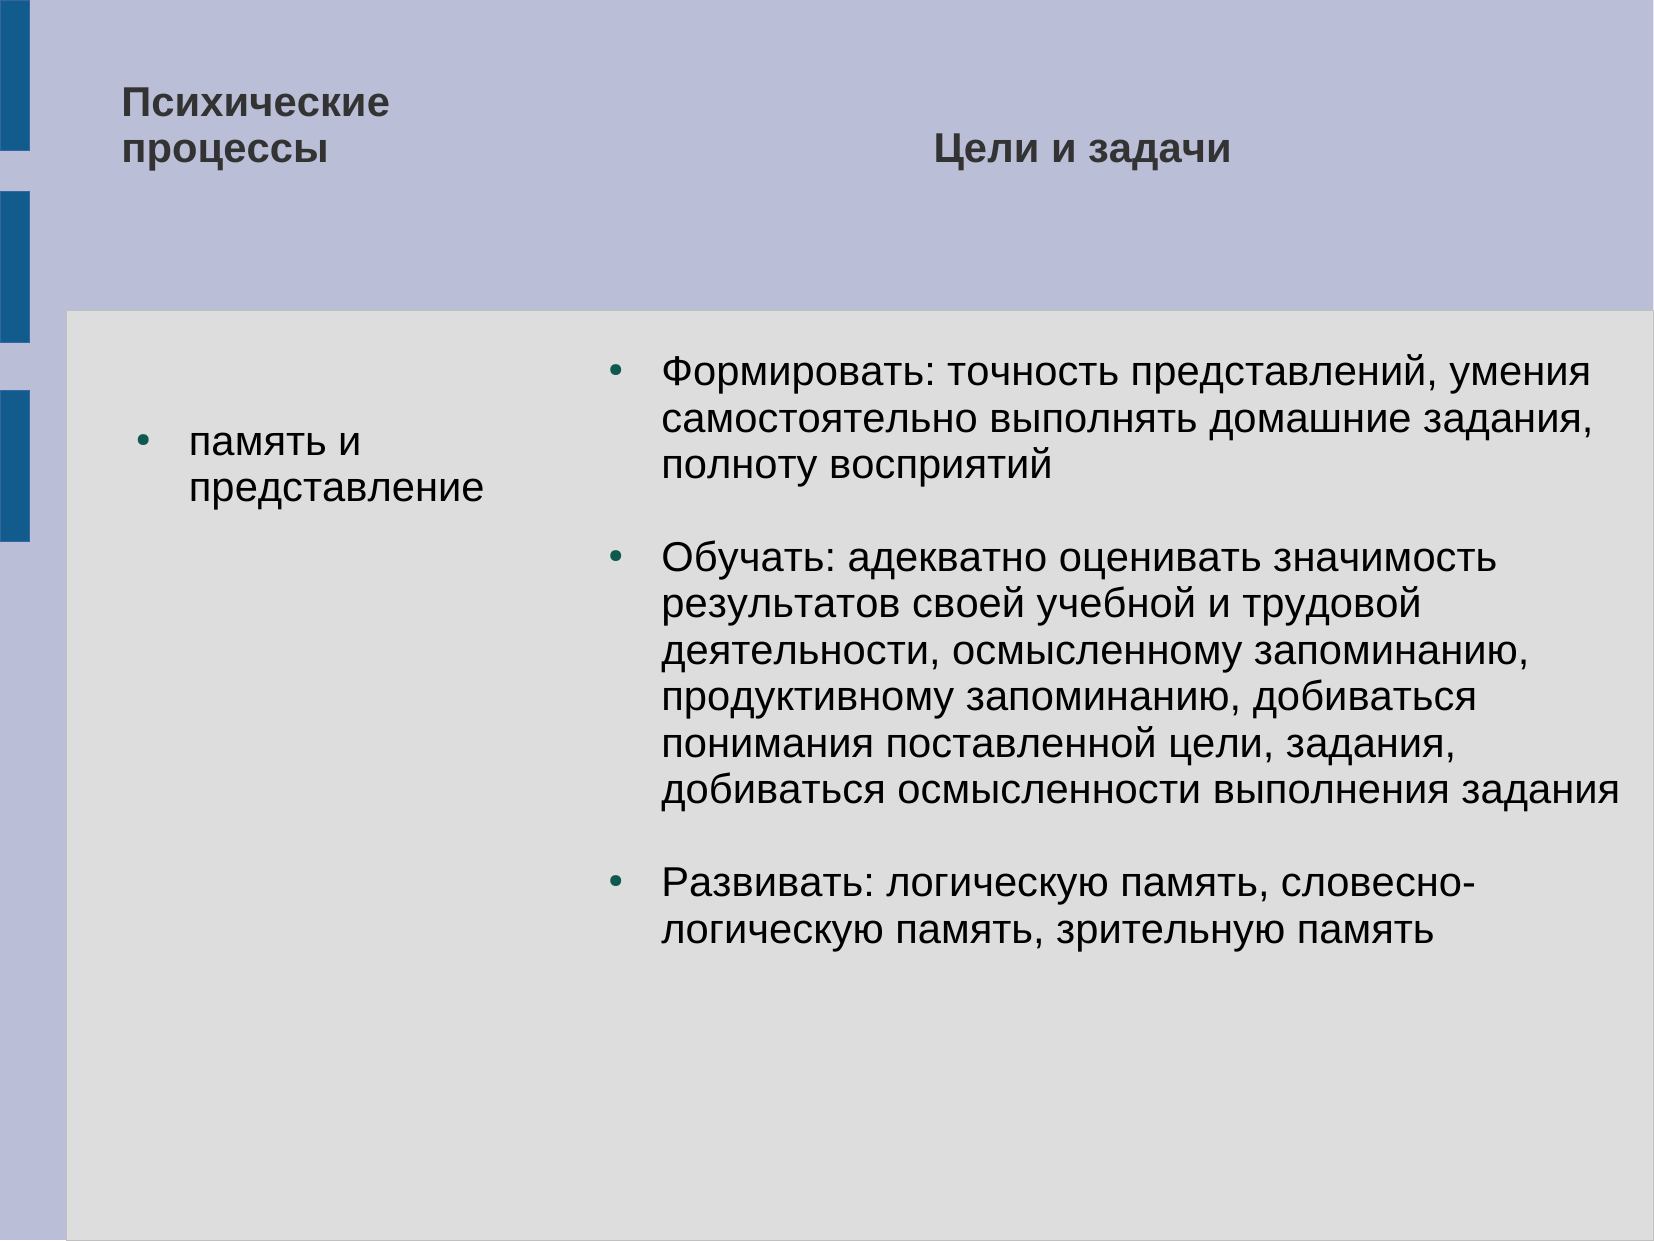

# Психические процессы									Цели и задачи
память и представление
Формировать: точность представлений, умения самостоятельно выполнять домашние задания, полноту восприятий
Обучать: адекватно оценивать значимость результатов своей учебной и трудовой деятельности, осмысленному запоминанию, продуктивному запоминанию, добиваться понимания поставленной цели, задания, добиваться осмысленности выполнения задания
Развивать: логическую память, словесно-логическую память, зрительную память